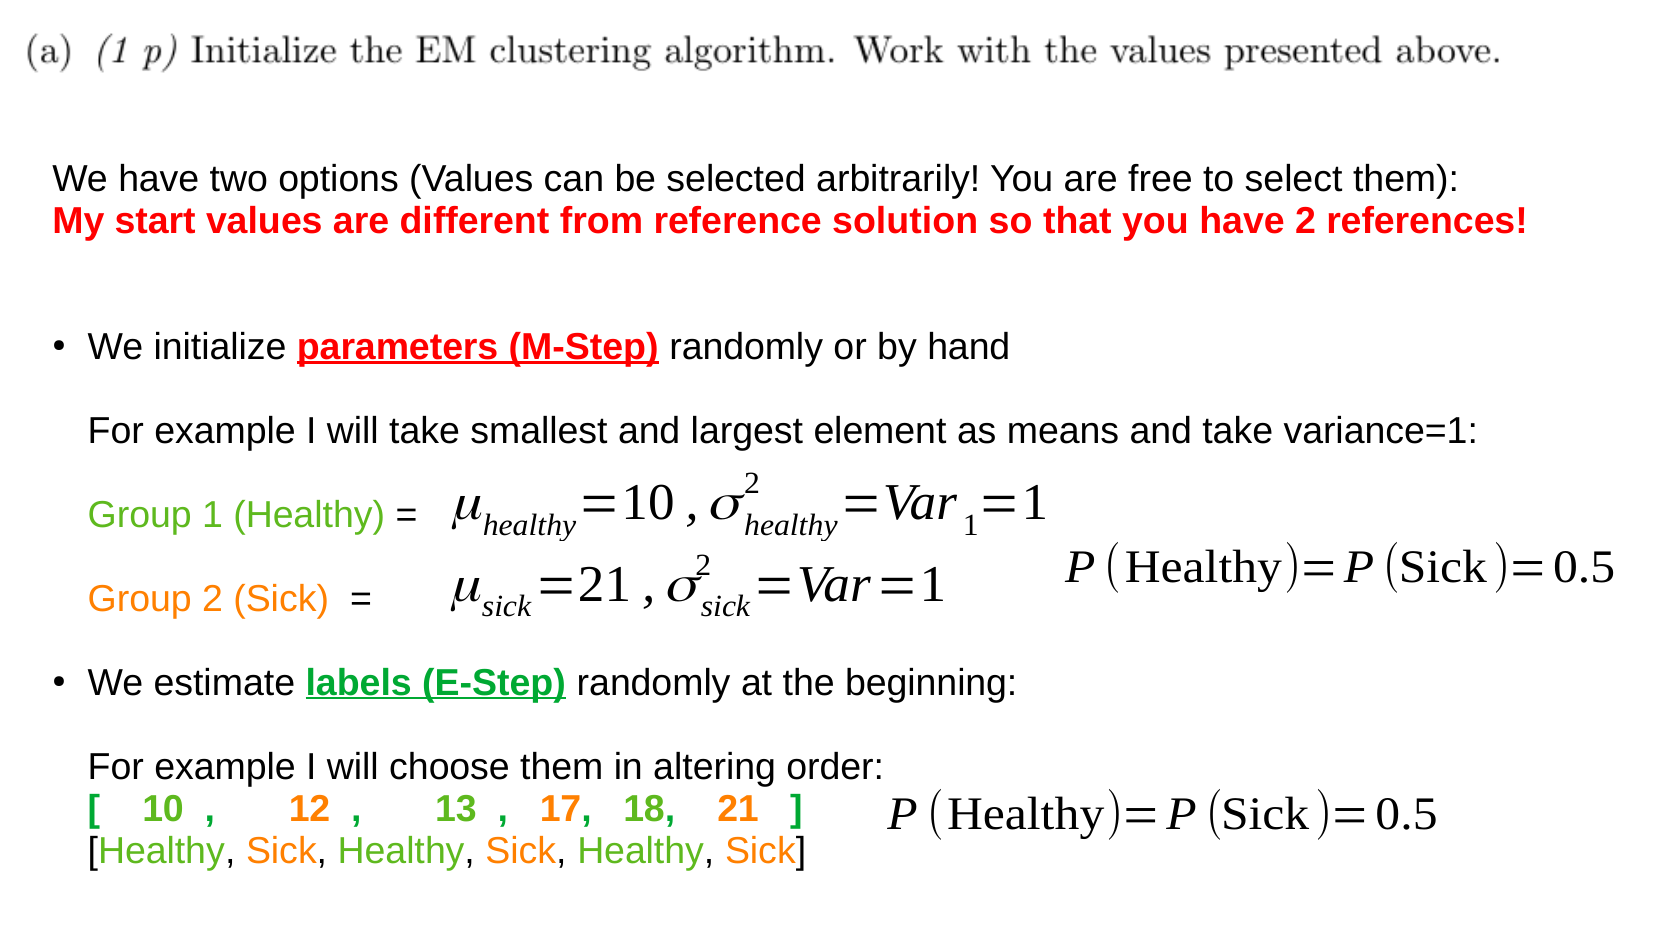

We have two options (Values can be selected arbitrarily! You are free to select them):
My start values are different from reference solution so that you have 2 references!
We initialize parameters (M-Step) randomly or by hand
For example I will take smallest and largest element as means and take variance=1:
Group 1 (Healthy) =
Group 2 (Sick) =
We estimate labels (E-Step) randomly at the beginning:
For example I will choose them in altering order:
[ 10 , 12 , 13 , 17, 18, 21 ]
[Healthy, Sick, Healthy, Sick, Healthy, Sick]